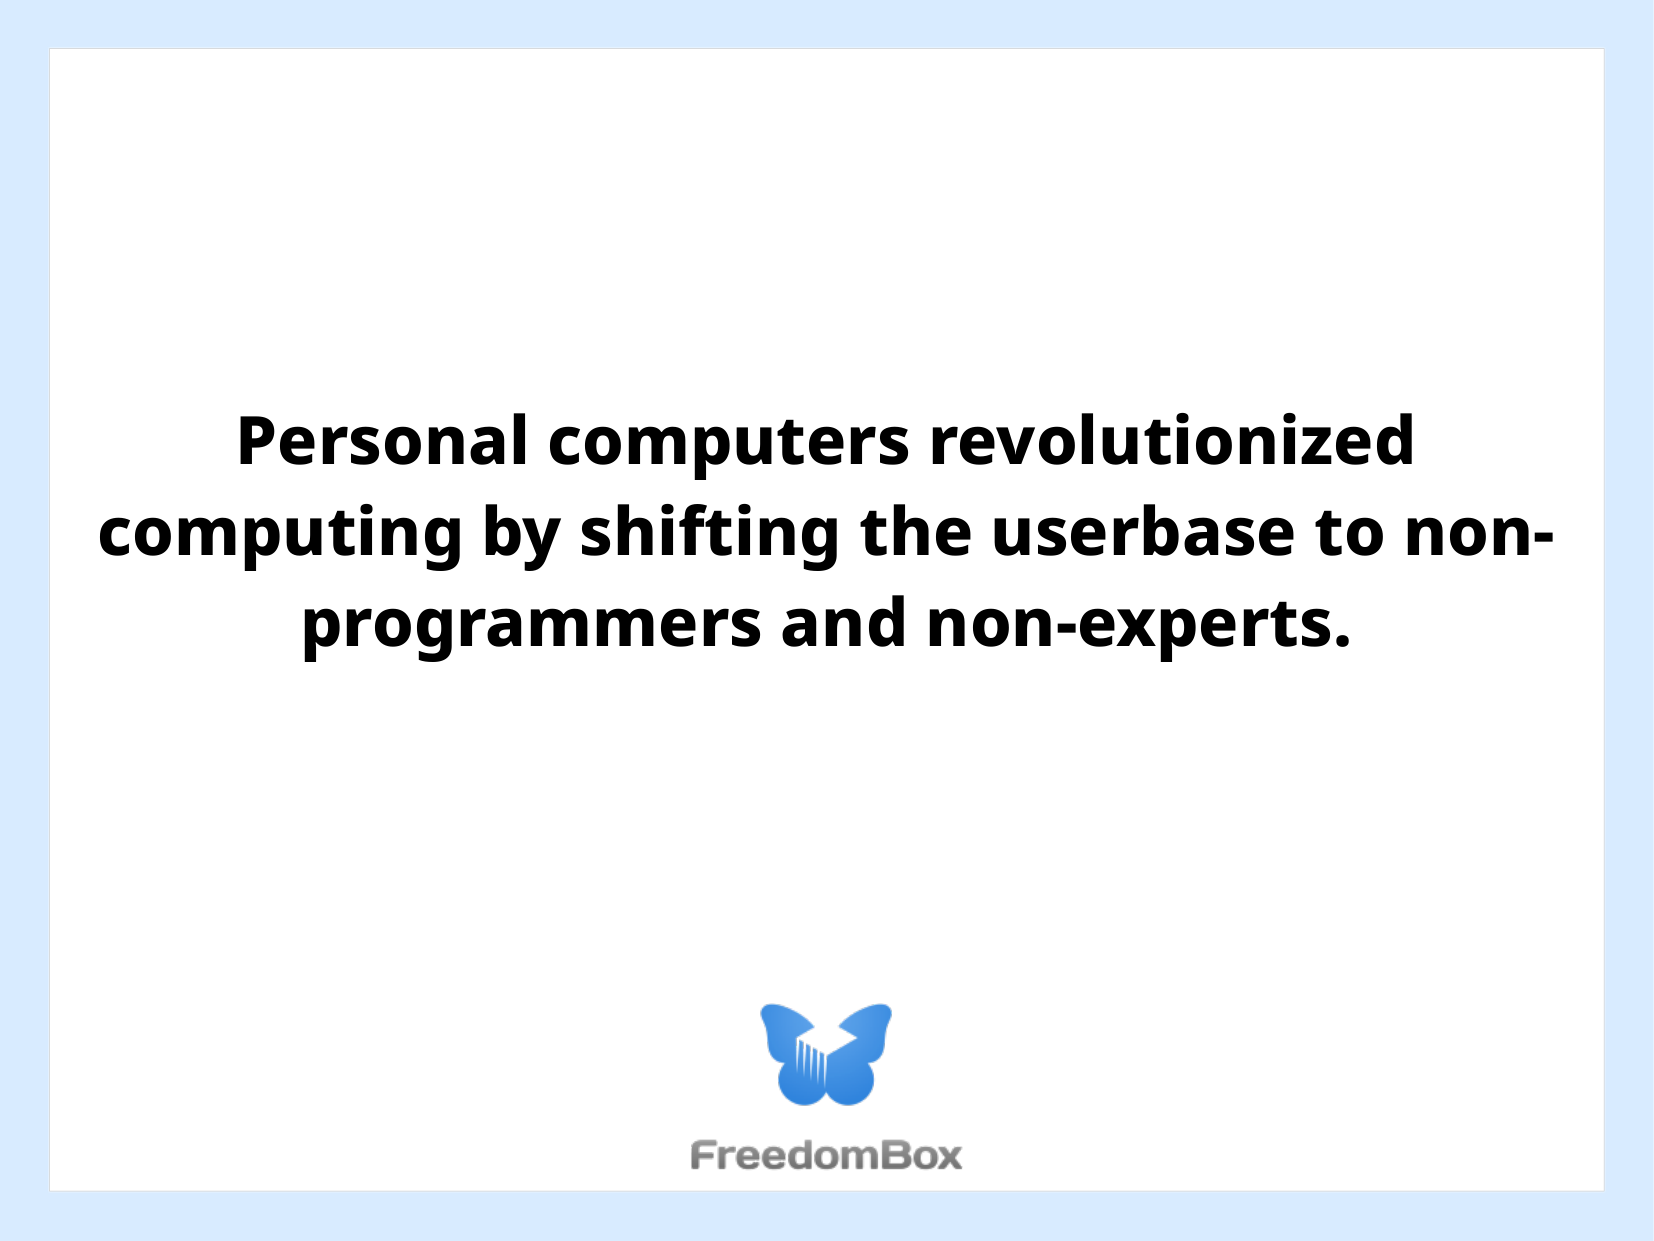

# Personal computers revolutionized computing by shifting the userbase to non-programmers and non-experts.